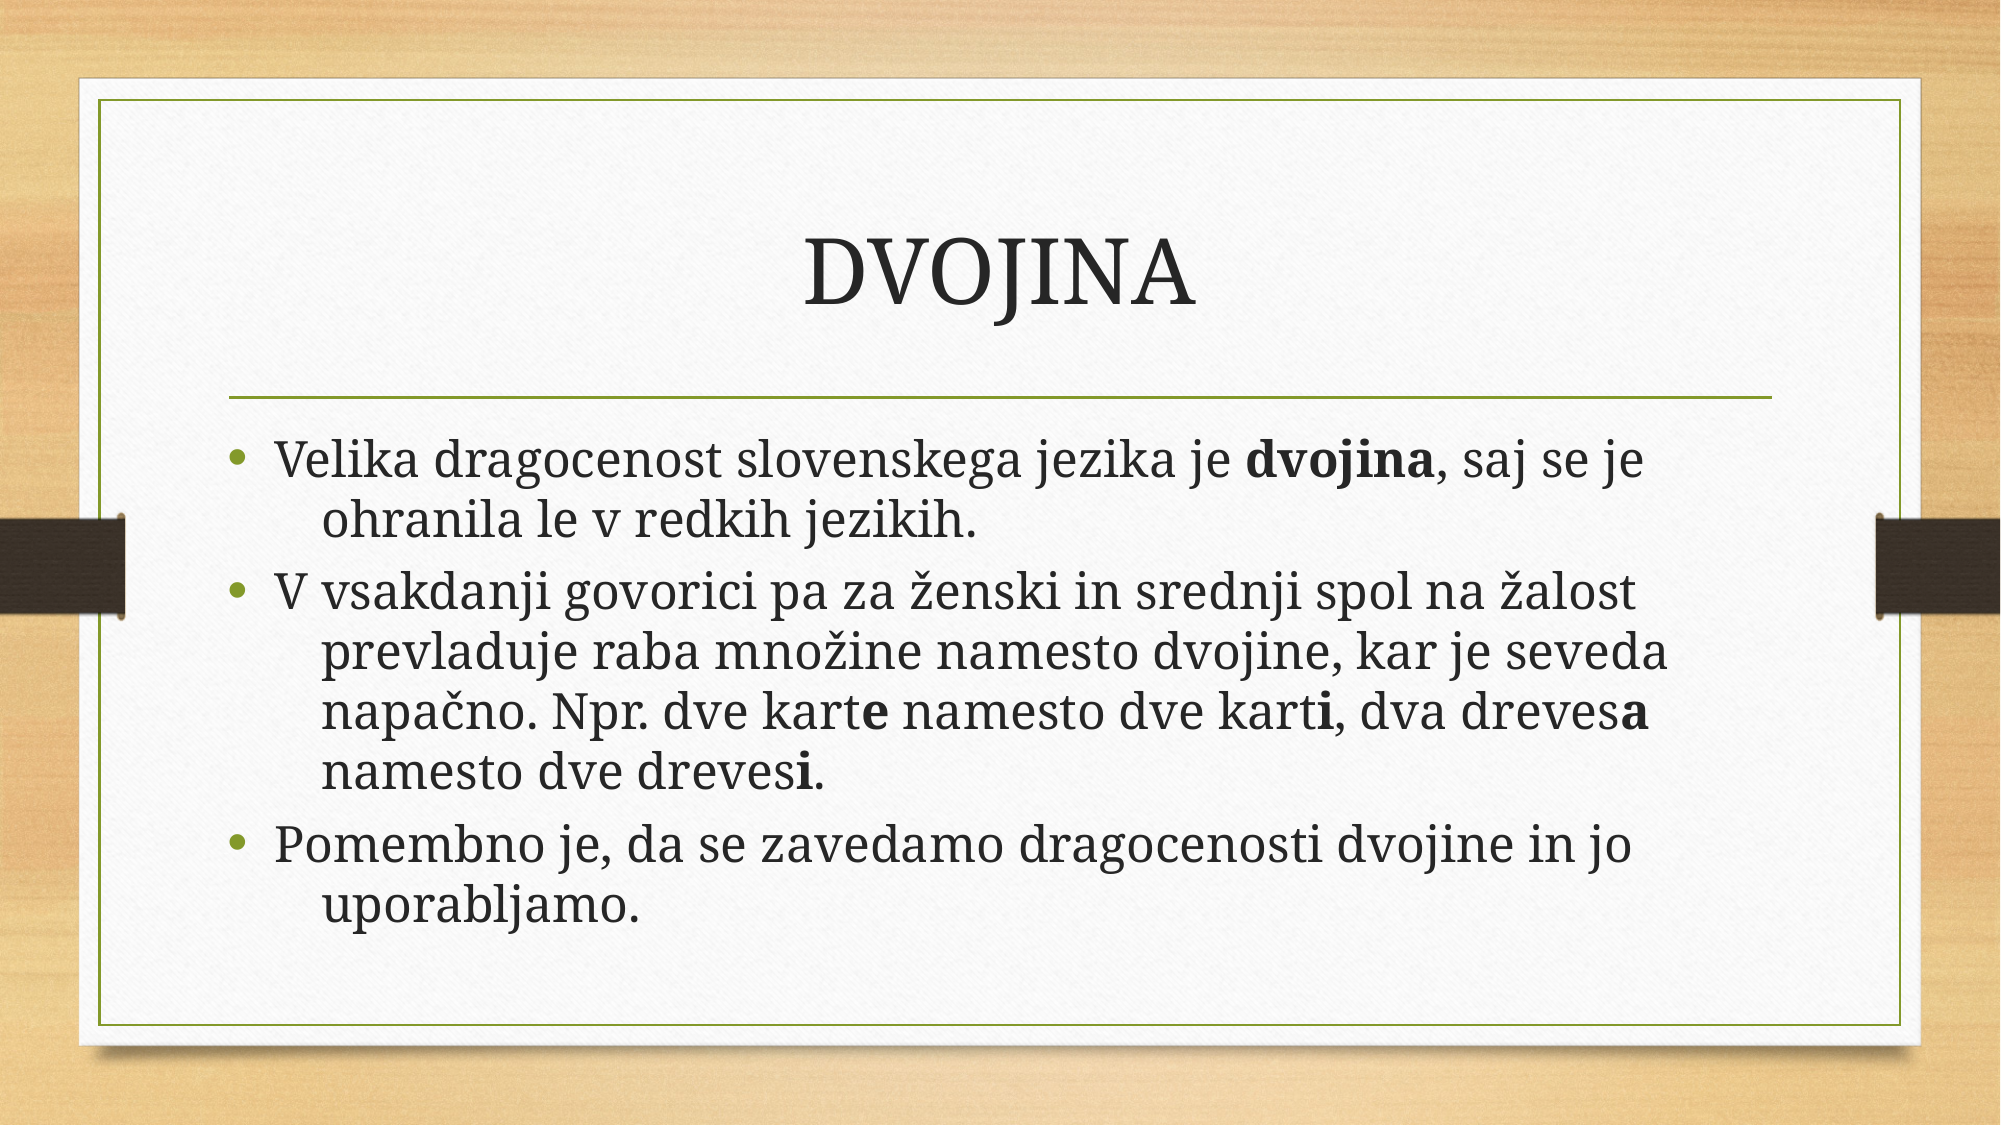

# DVOJINA
Velika dragocenost slovenskega jezika je dvojina, saj se je ohranila le v redkih jezikih.
V vsakdanji govorici pa za ženski in srednji spol na žalost prevladuje raba množine namesto dvojine, kar je seveda napačno. Npr. dve karte namesto dve karti, dva drevesa namesto dve drevesi.
Pomembno je, da se zavedamo dragocenosti dvojine in jo uporabljamo.